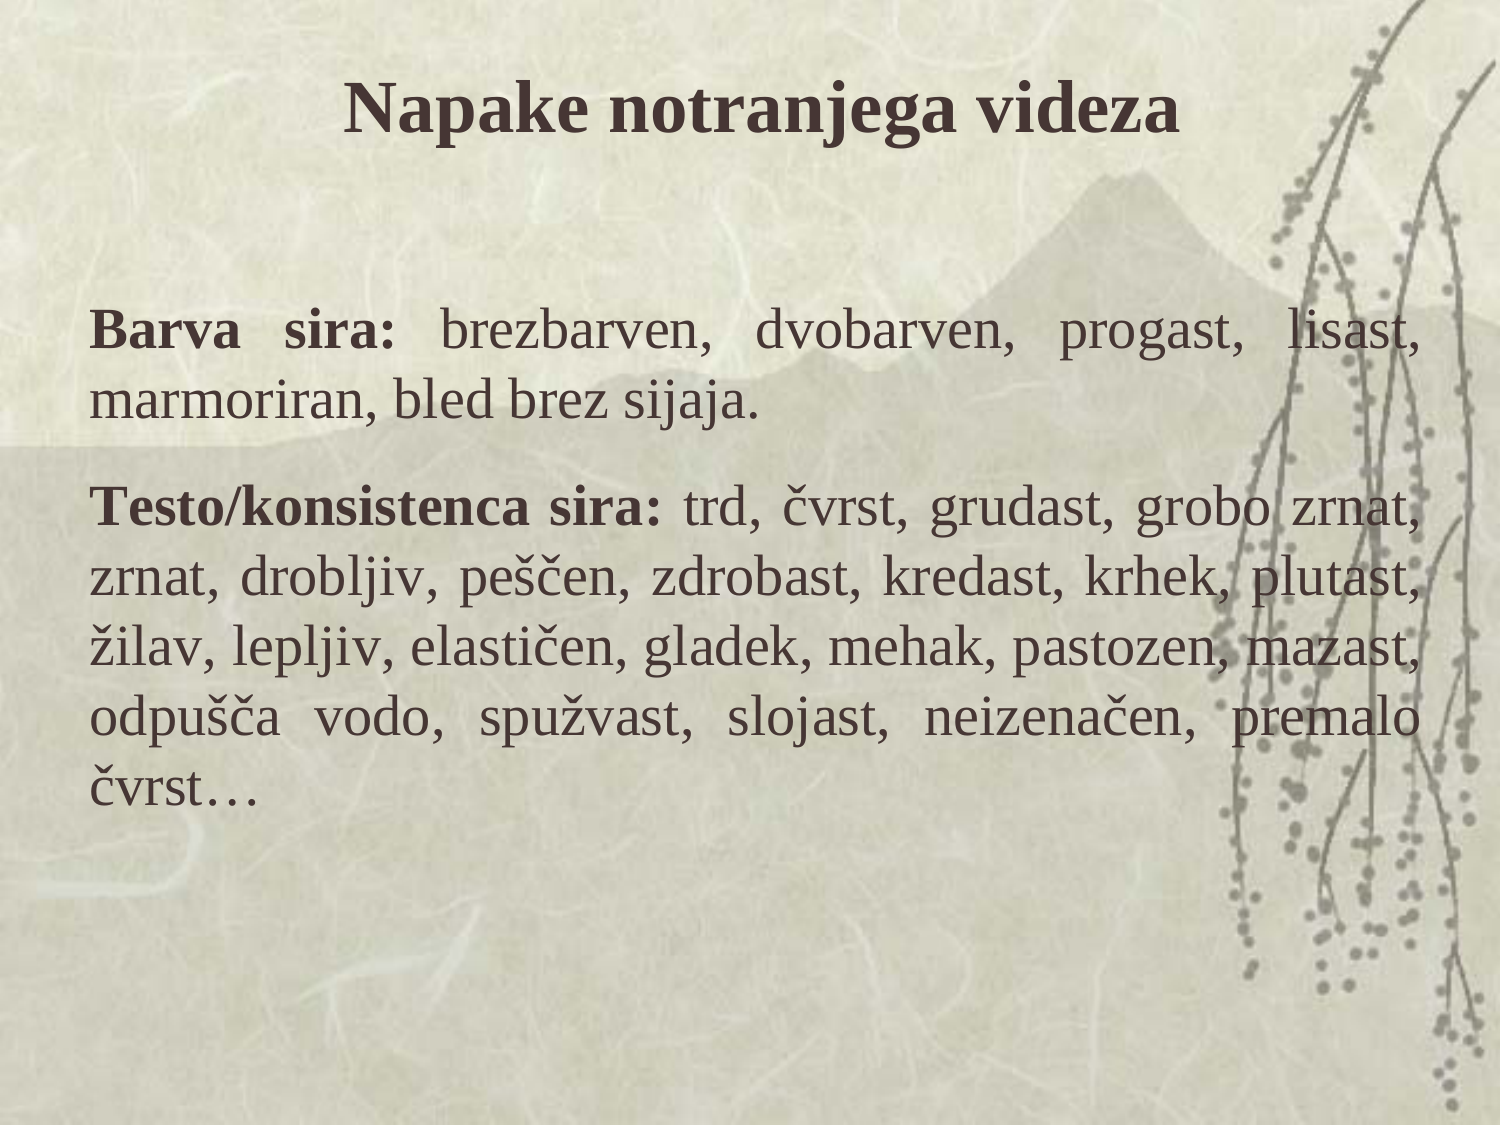

Napake notranjega videza
Barva sira: brezbarven, dvobarven, progast, lisast, marmoriran, bled brez sijaja.
Testo/konsistenca sira: trd, čvrst, grudast, grobo zrnat, zrnat, drobljiv, peščen, zdrobast, kredast, krhek, plutast, žilav, lepljiv, elastičen, gladek, mehak, pastozen, mazast, odpušča vodo, spužvast, slojast, neizenačen, premalo čvrst…